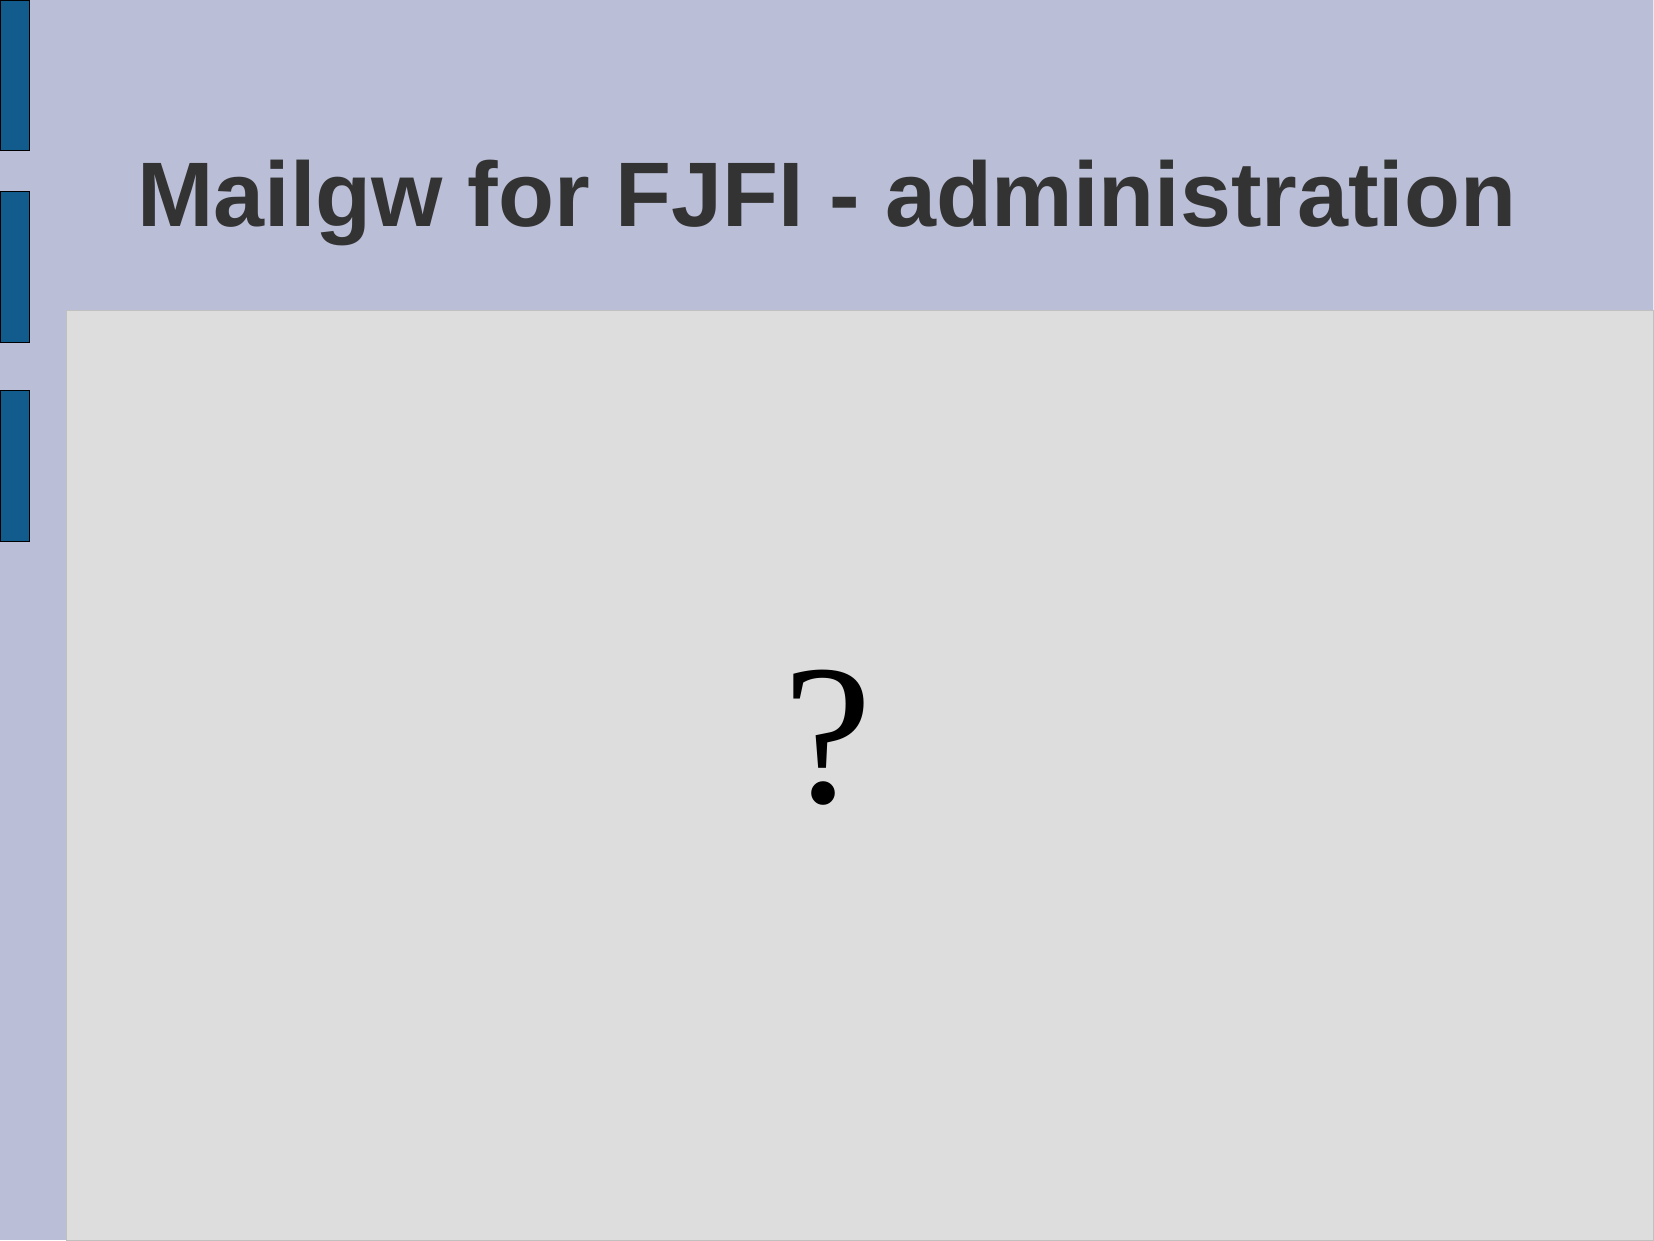

# Mailgw for FJFI - administration
?